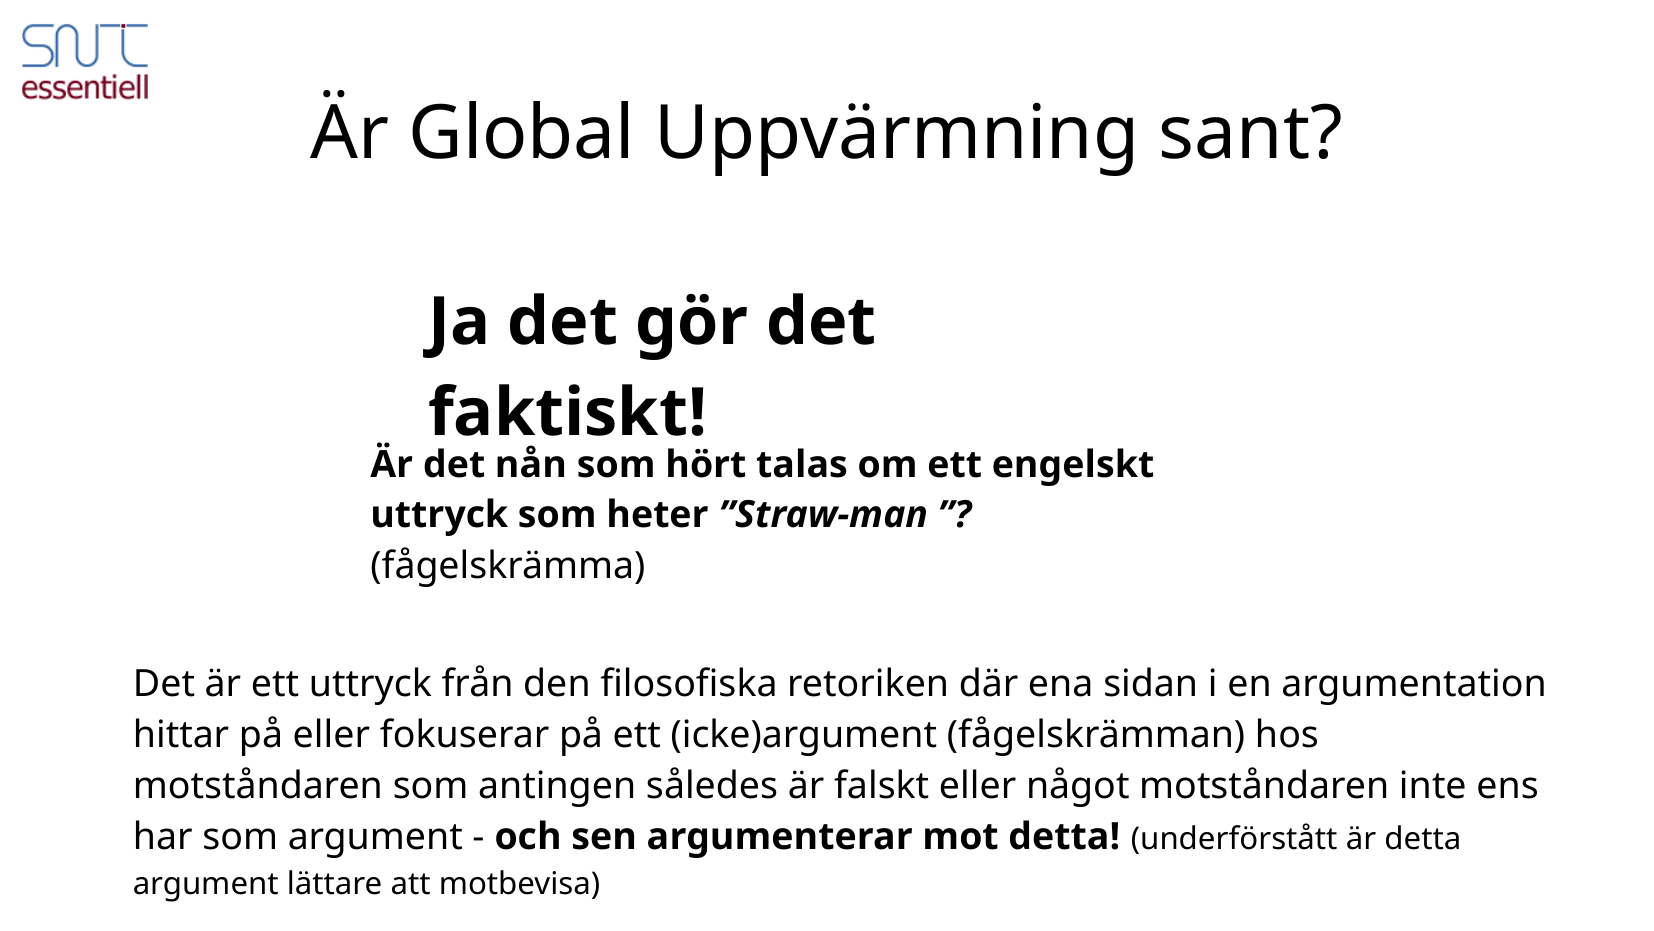

# Är Global Uppvärmning sant?
Ja det gör det faktiskt!
Är det nån som hört talas om ett engelskt uttryck som heter ”Straw-man ”?
(fågelskrämma)
Det är ett uttryck från den filosofiska retoriken där ena sidan i en argumentation hittar på eller fokuserar på ett (icke)argument (fågelskrämman) hos motståndaren som antingen således är falskt eller något motståndaren inte ens har som argument - och sen argumenterar mot detta! (underförstått är detta argument lättare att motbevisa)